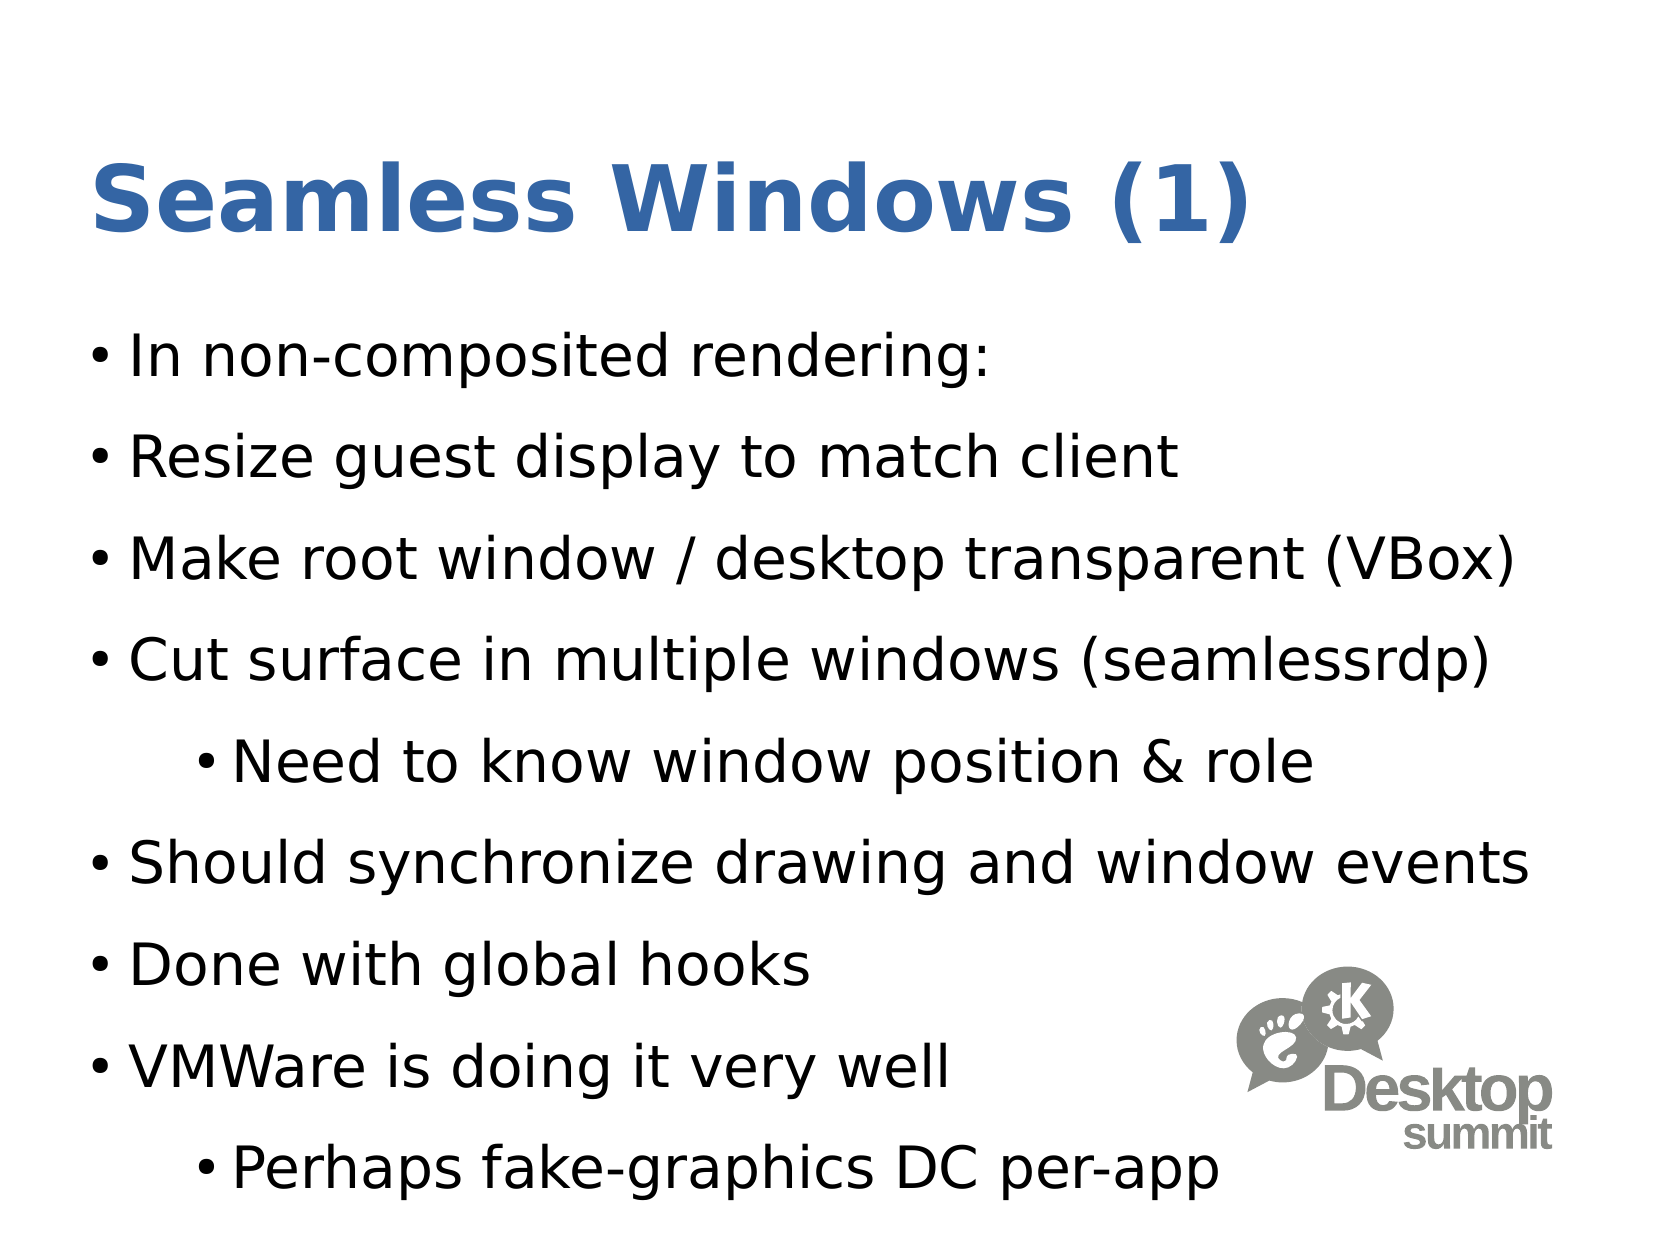

Seamless Windows (1)
 In non-composited rendering:
 Resize guest display to match client
 Make root window / desktop transparent (VBox)
 Cut surface in multiple windows (seamlessrdp)
Need to know window position & role
 Should synchronize drawing and window events
 Done with global hooks
 VMWare is doing it very well
Perhaps fake-graphics DC per-app